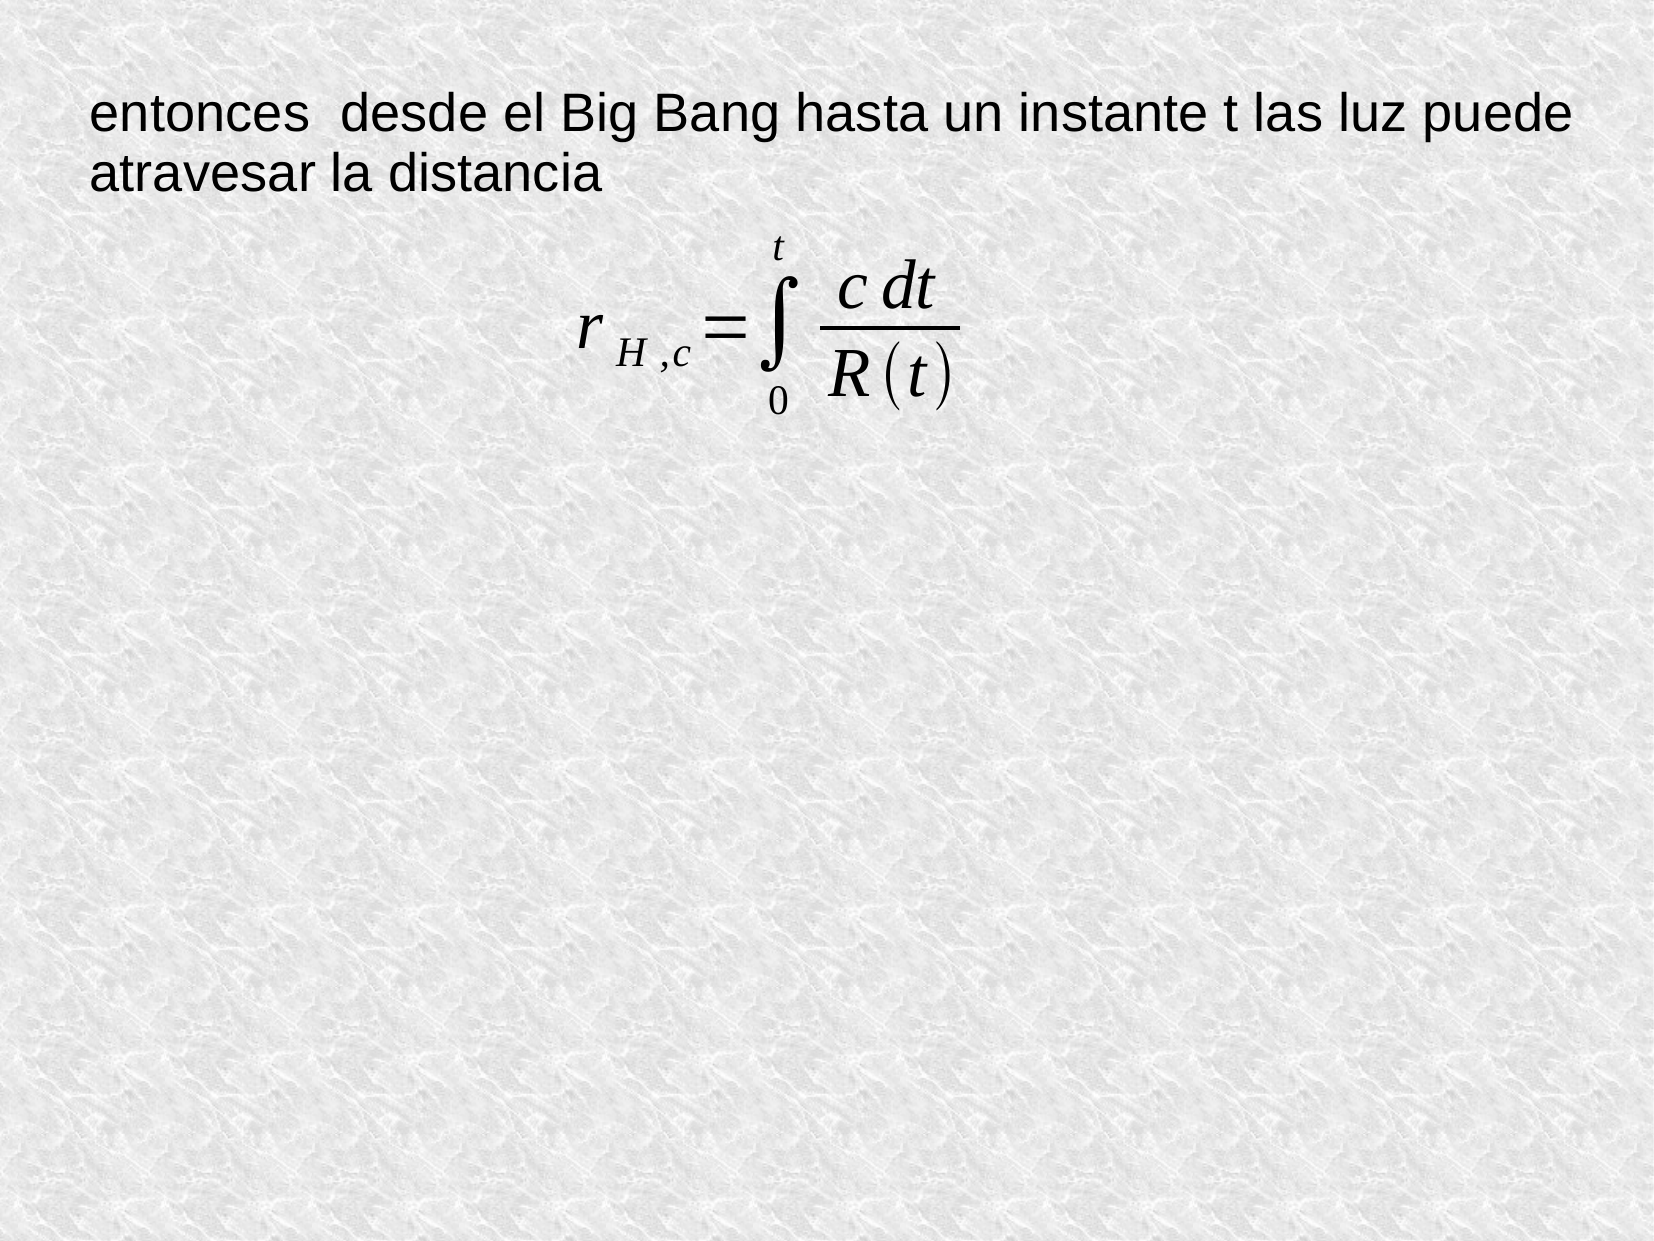

entonces desde el Big Bang hasta un instante t las luz puede
atravesar la distancia